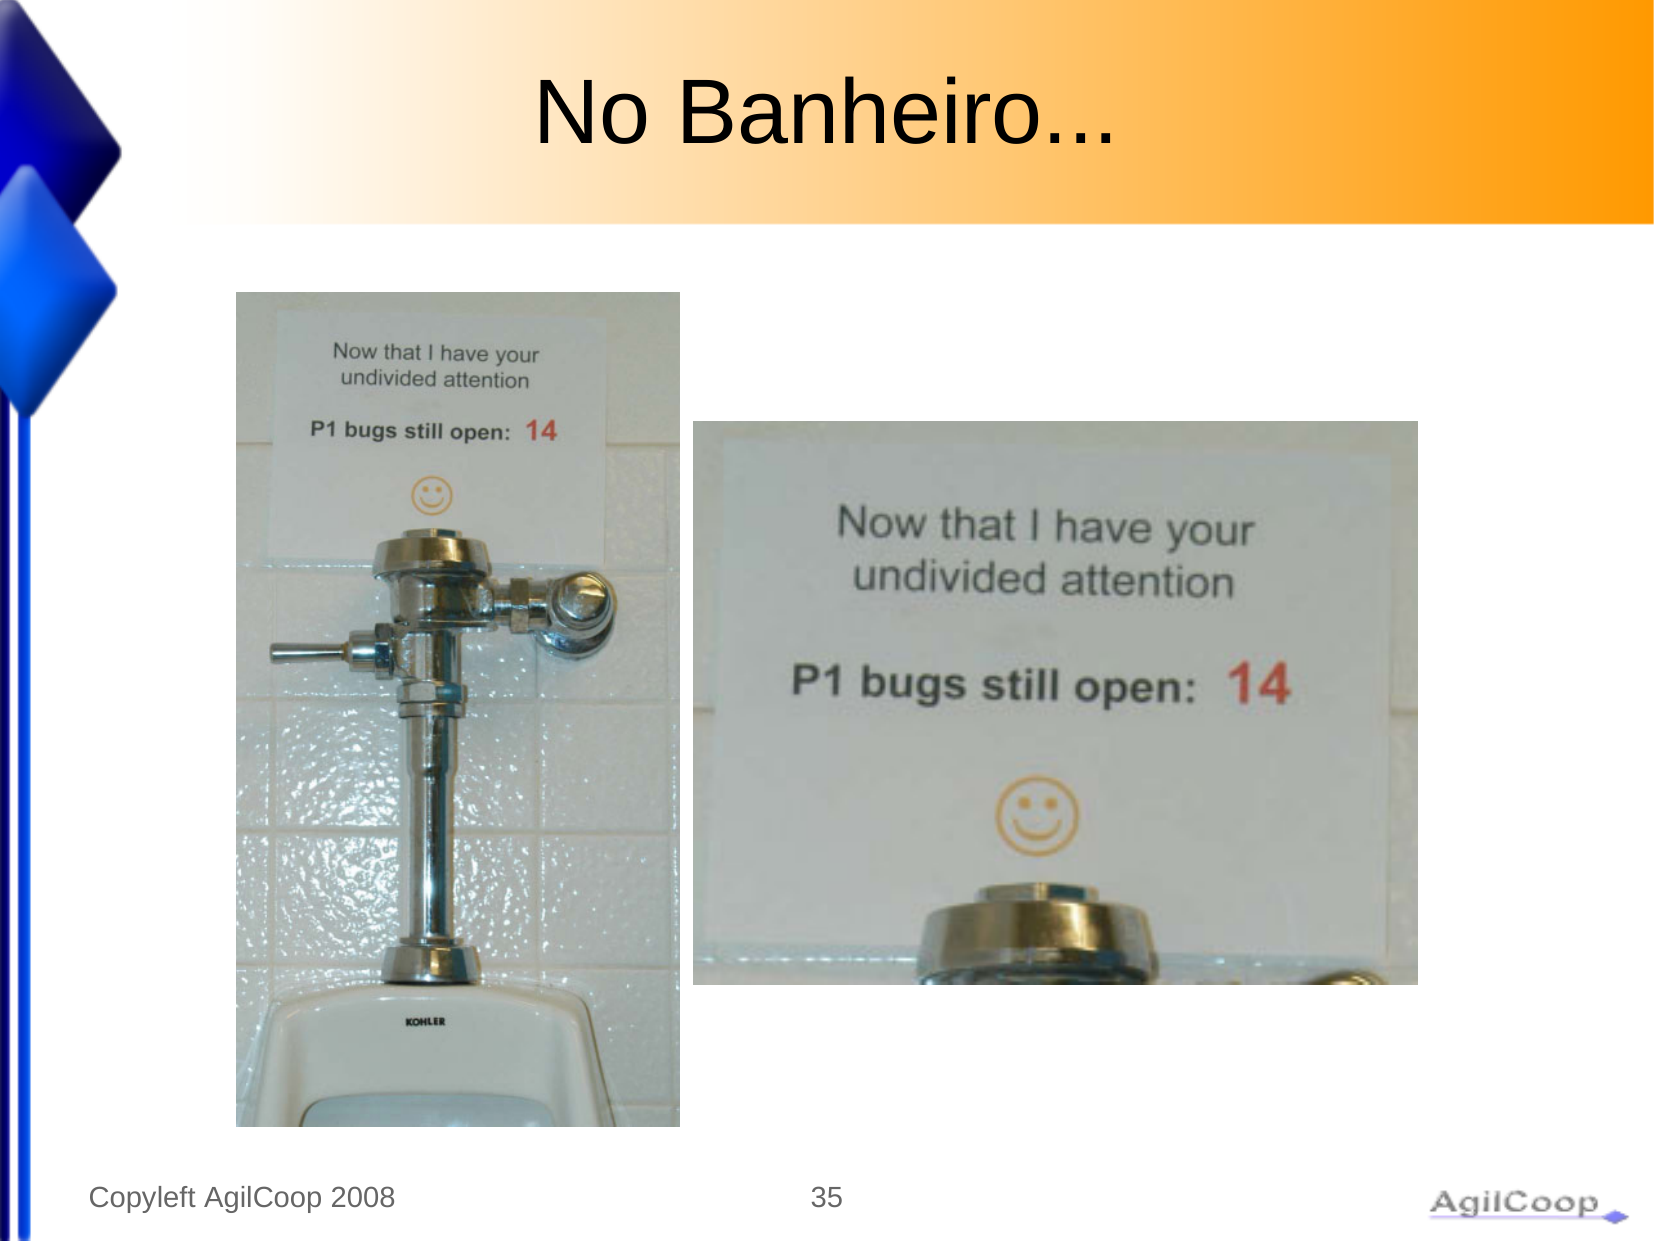

# No Banheiro...
Copyleft AgilCoop 2008
35